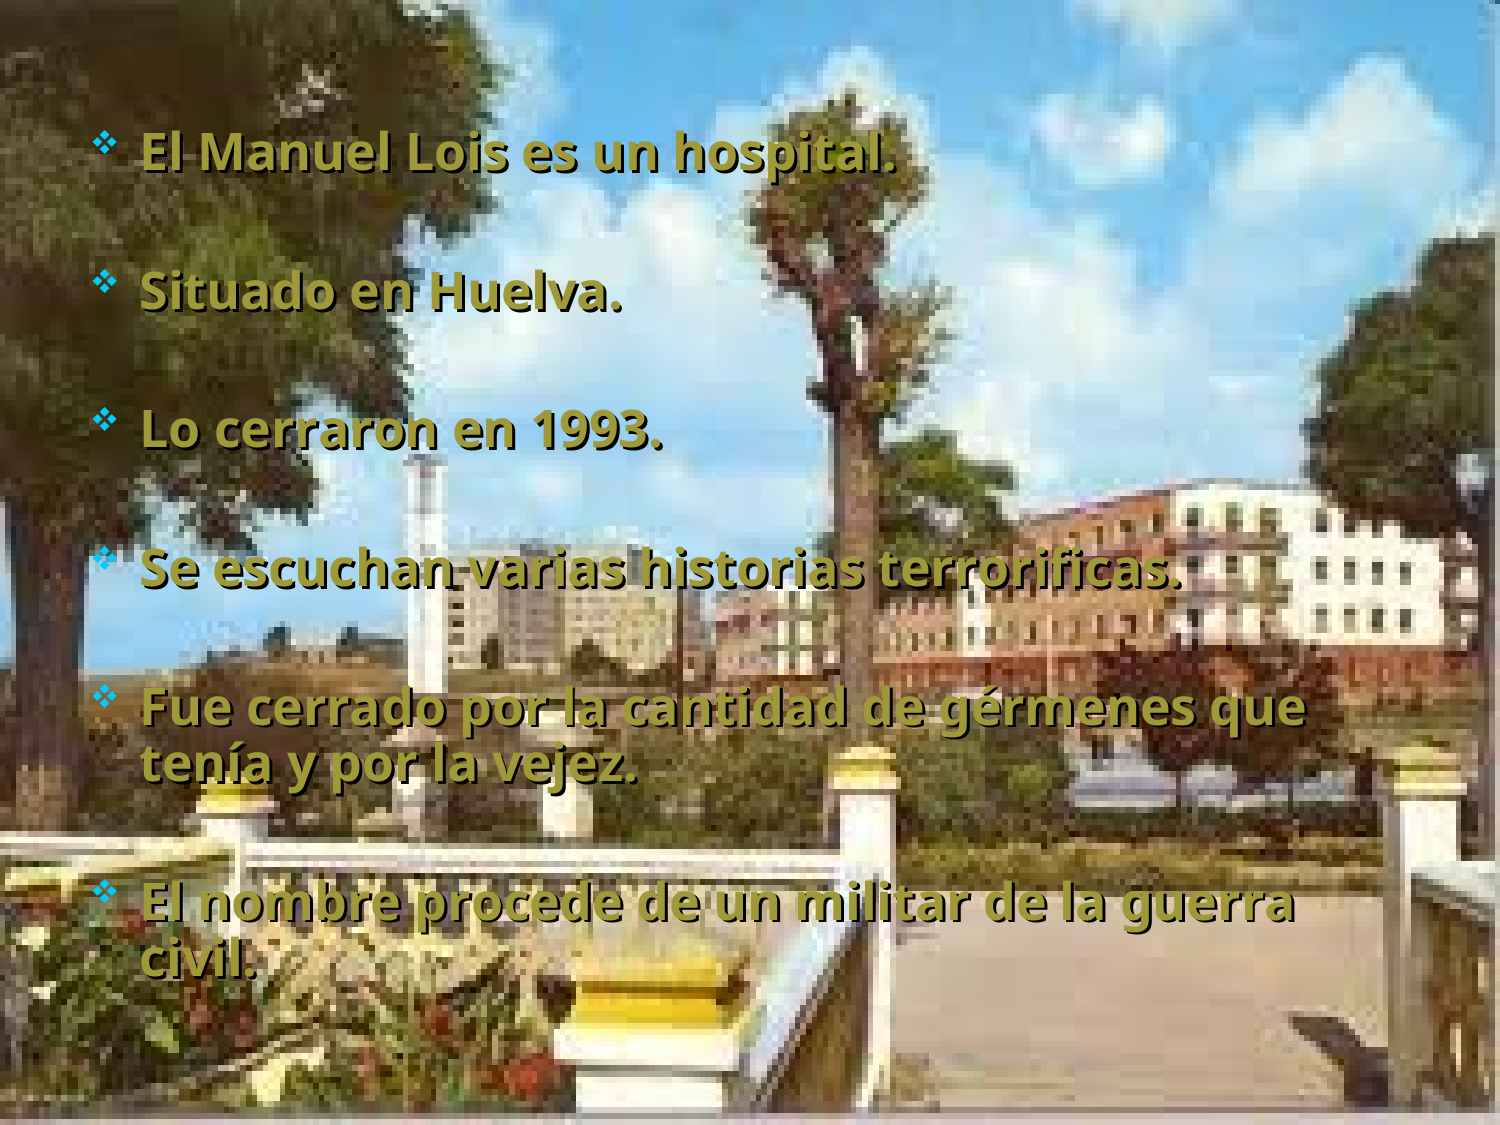

#
El Manuel Lois es un hospital.
Situado en Huelva.
Lo cerraron en 1993.
Se escuchan varias historias terrorificas.
Fue cerrado por la cantidad de gérmenes que tenía y por la vejez.
El nombre procede de un militar de la guerra civil.